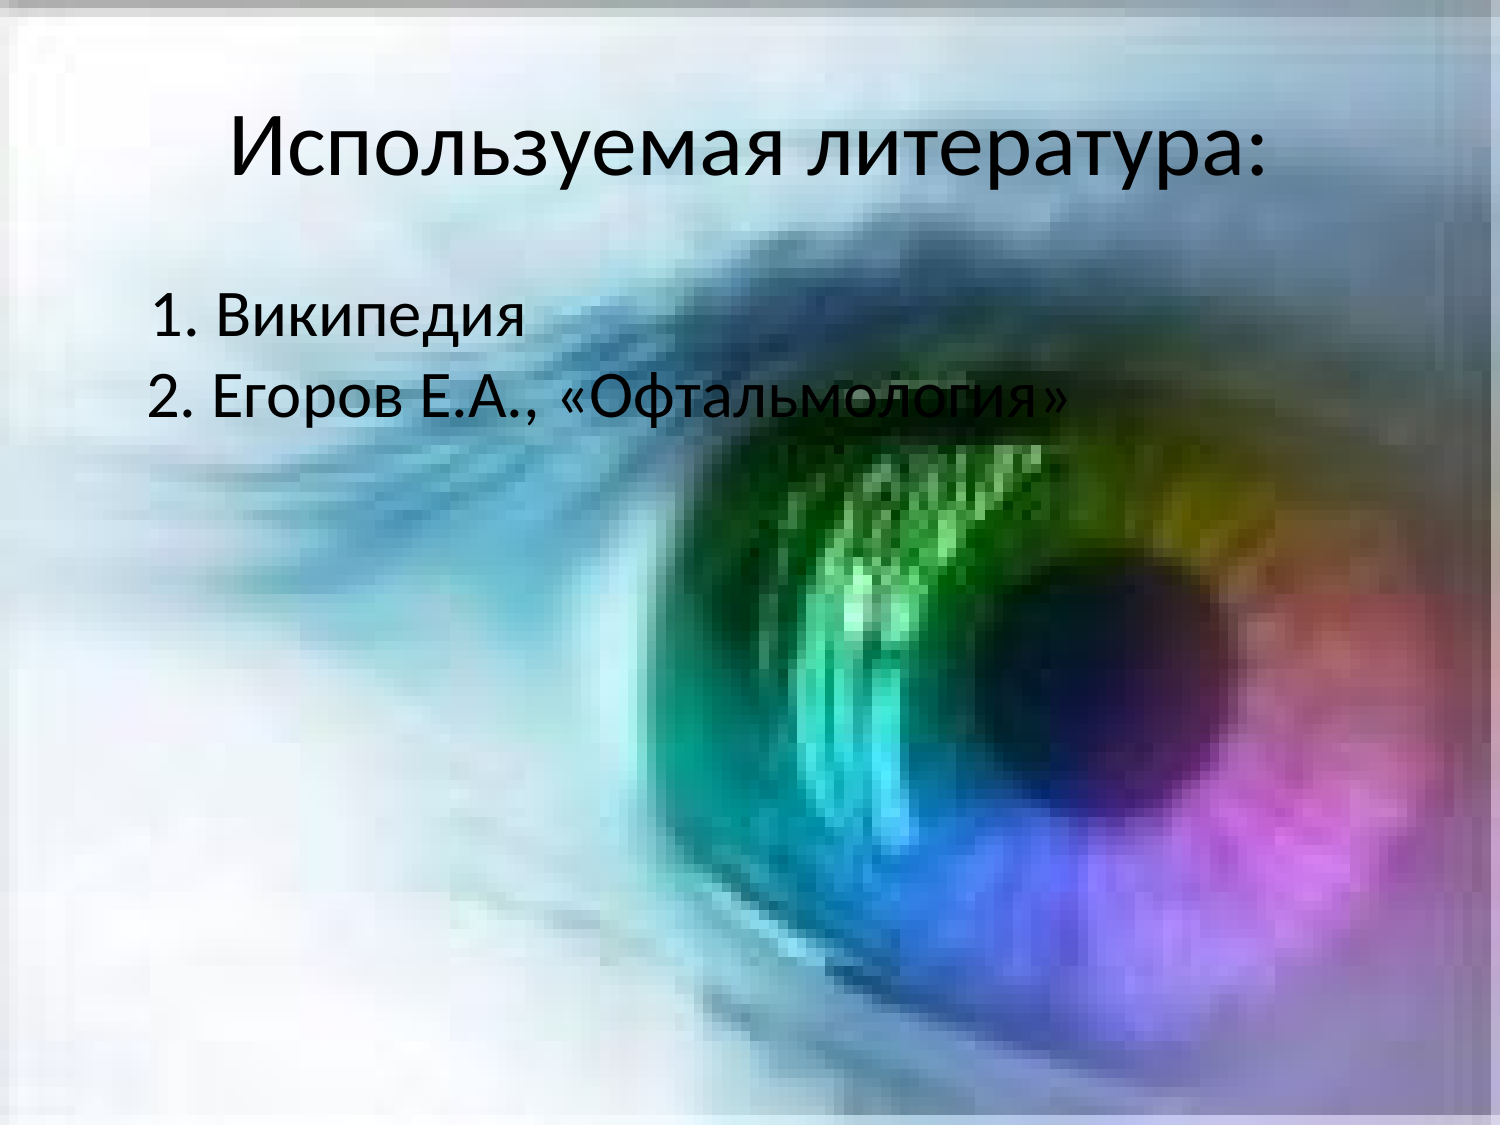

# Используемая литература:
 1. Википедия
2. Егоров Е.А., «Офтальмология»